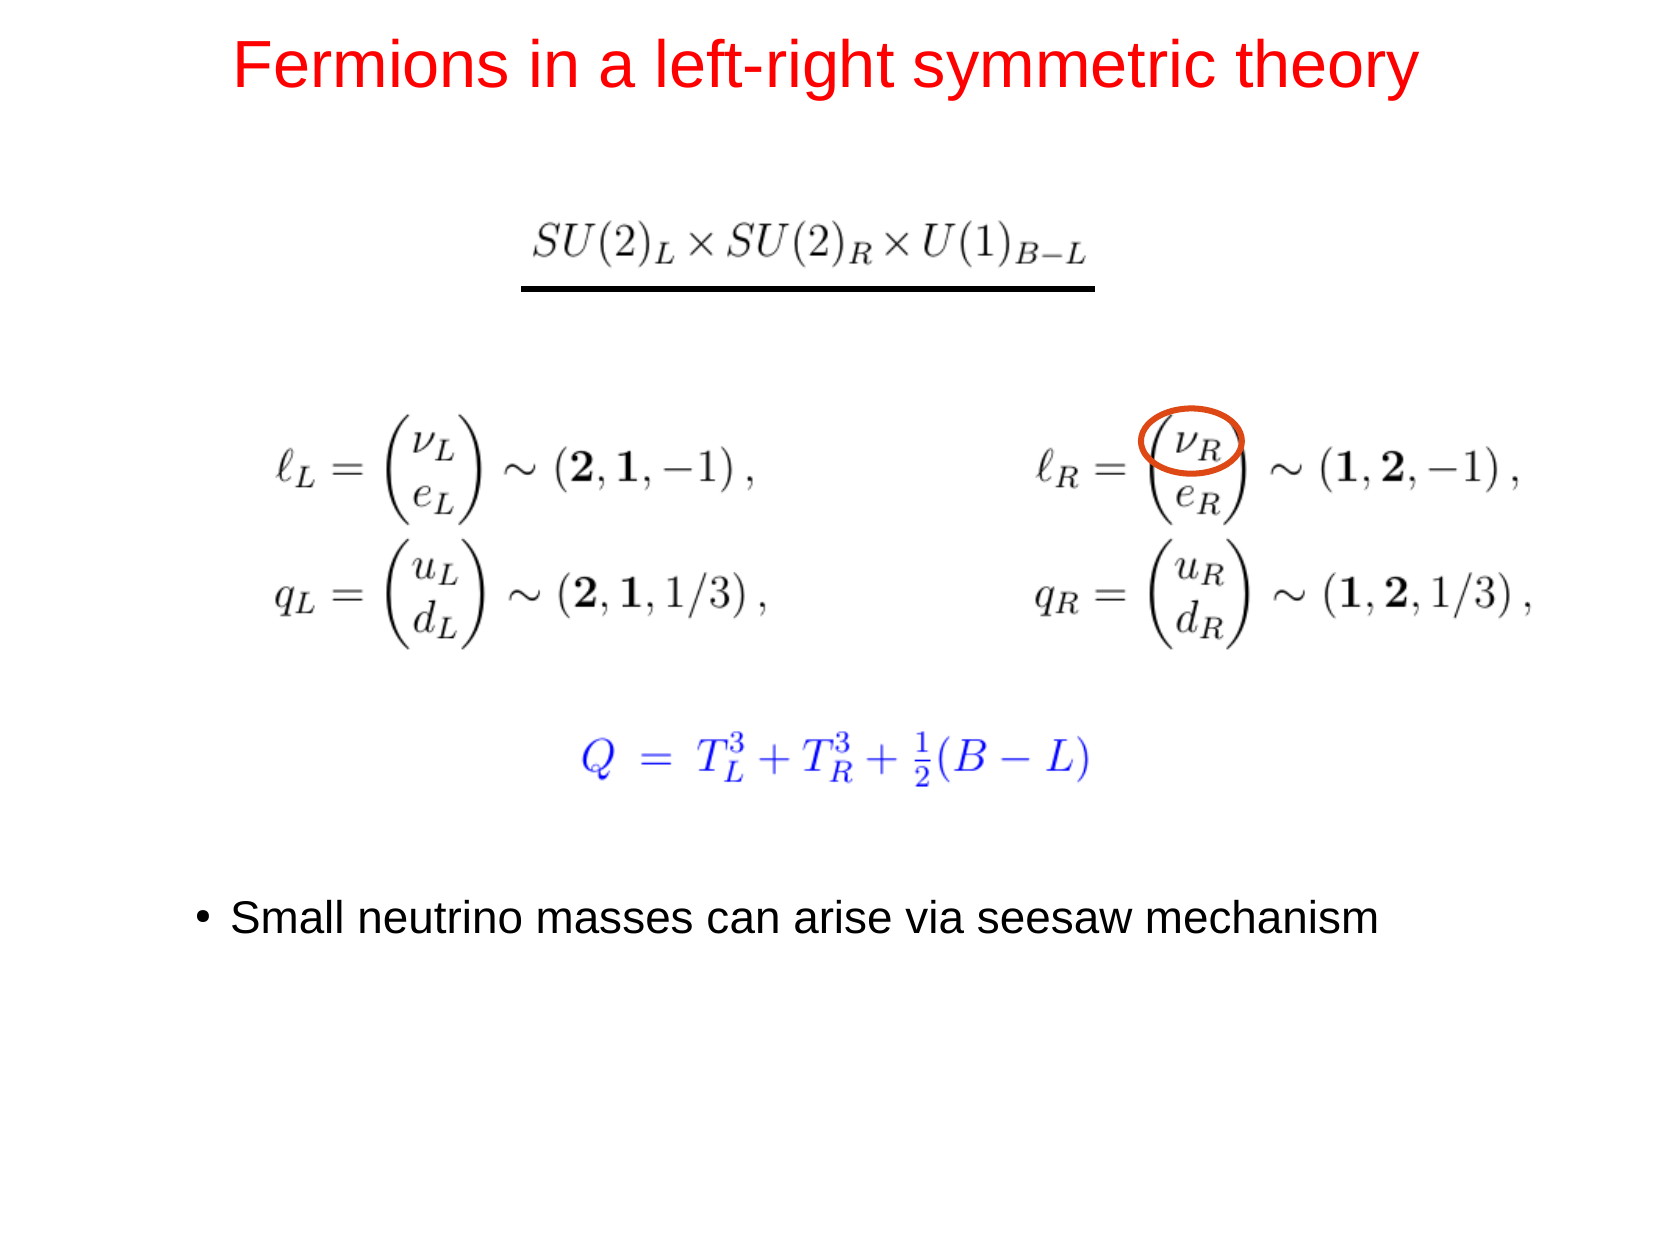

# Fermions in a left-right symmetric theory
Small neutrino masses can arise via seesaw mechanism